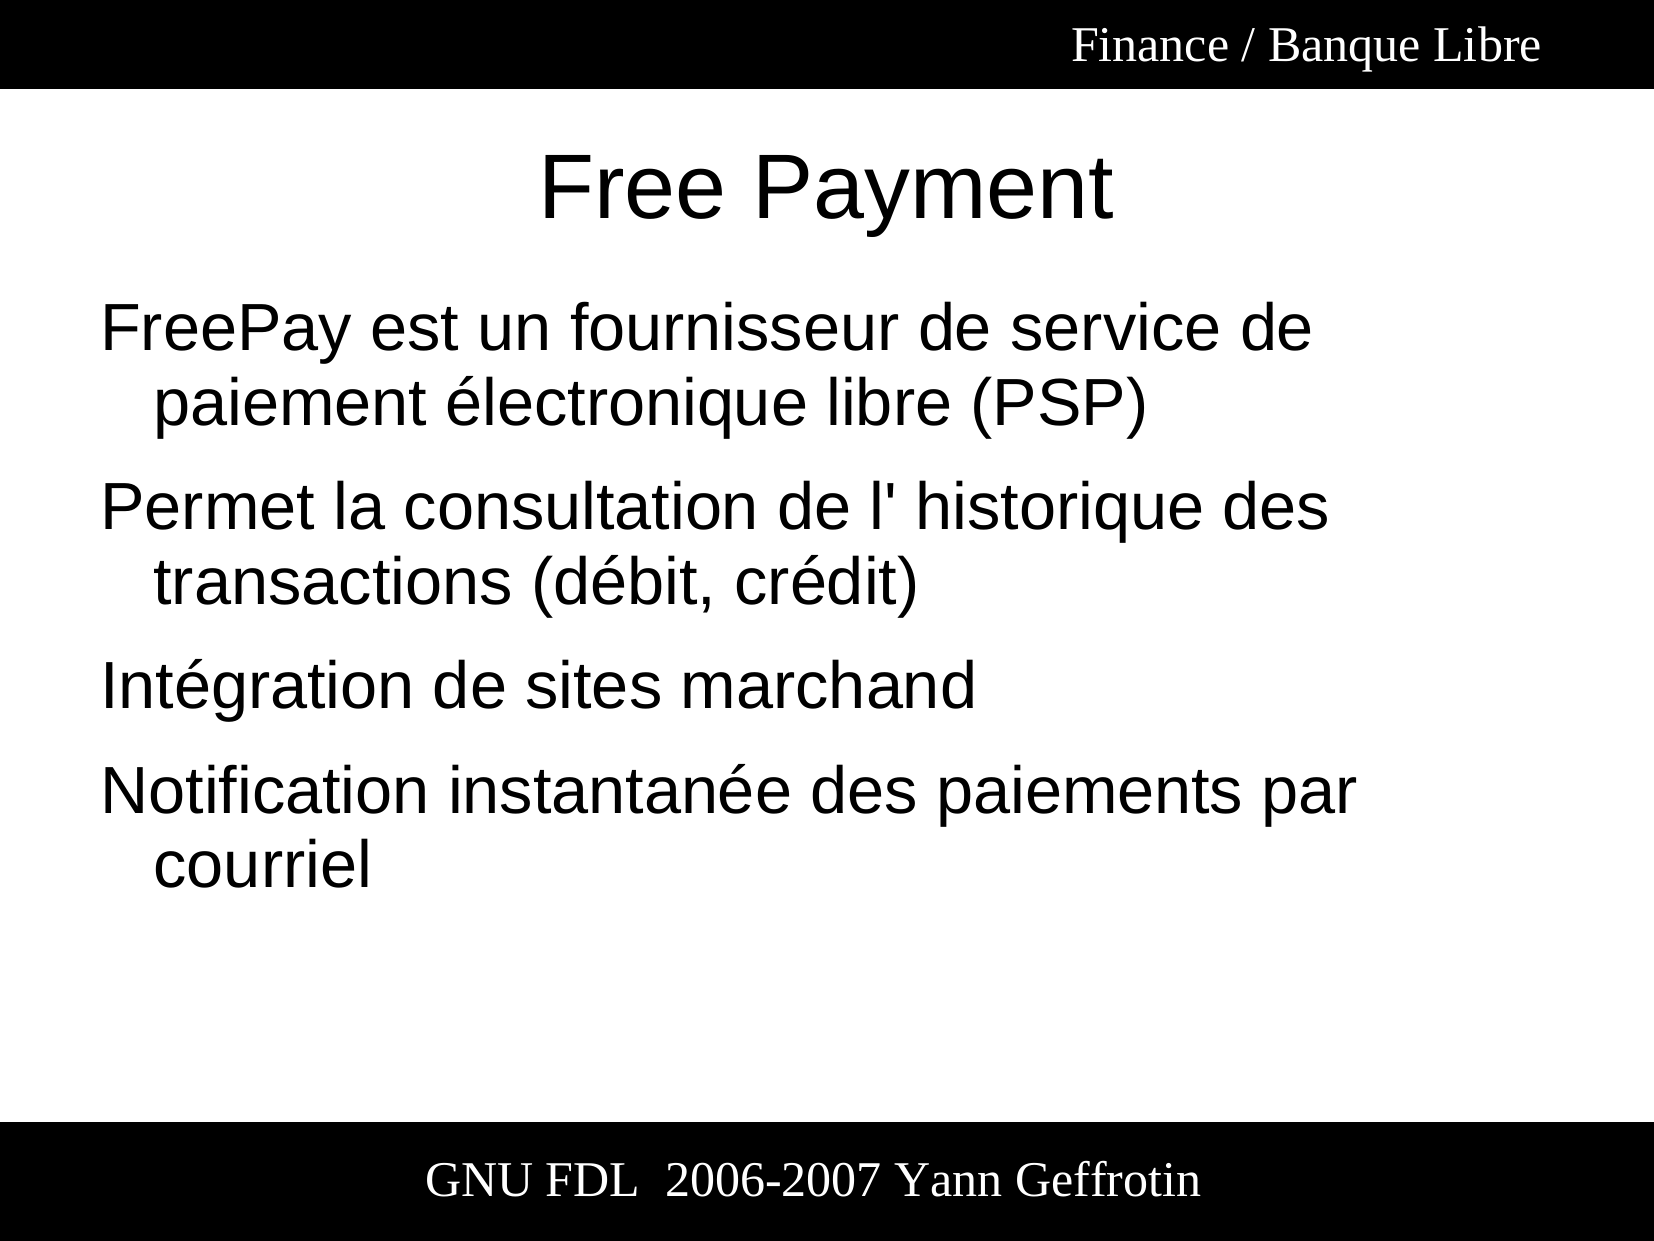

# Free Payment
FreePay est un fournisseur de service de paiement électronique libre (PSP)
Permet la consultation de l' historique des transactions (débit, crédit)
Intégration de sites marchand
Notification instantanée des paiements par courriel